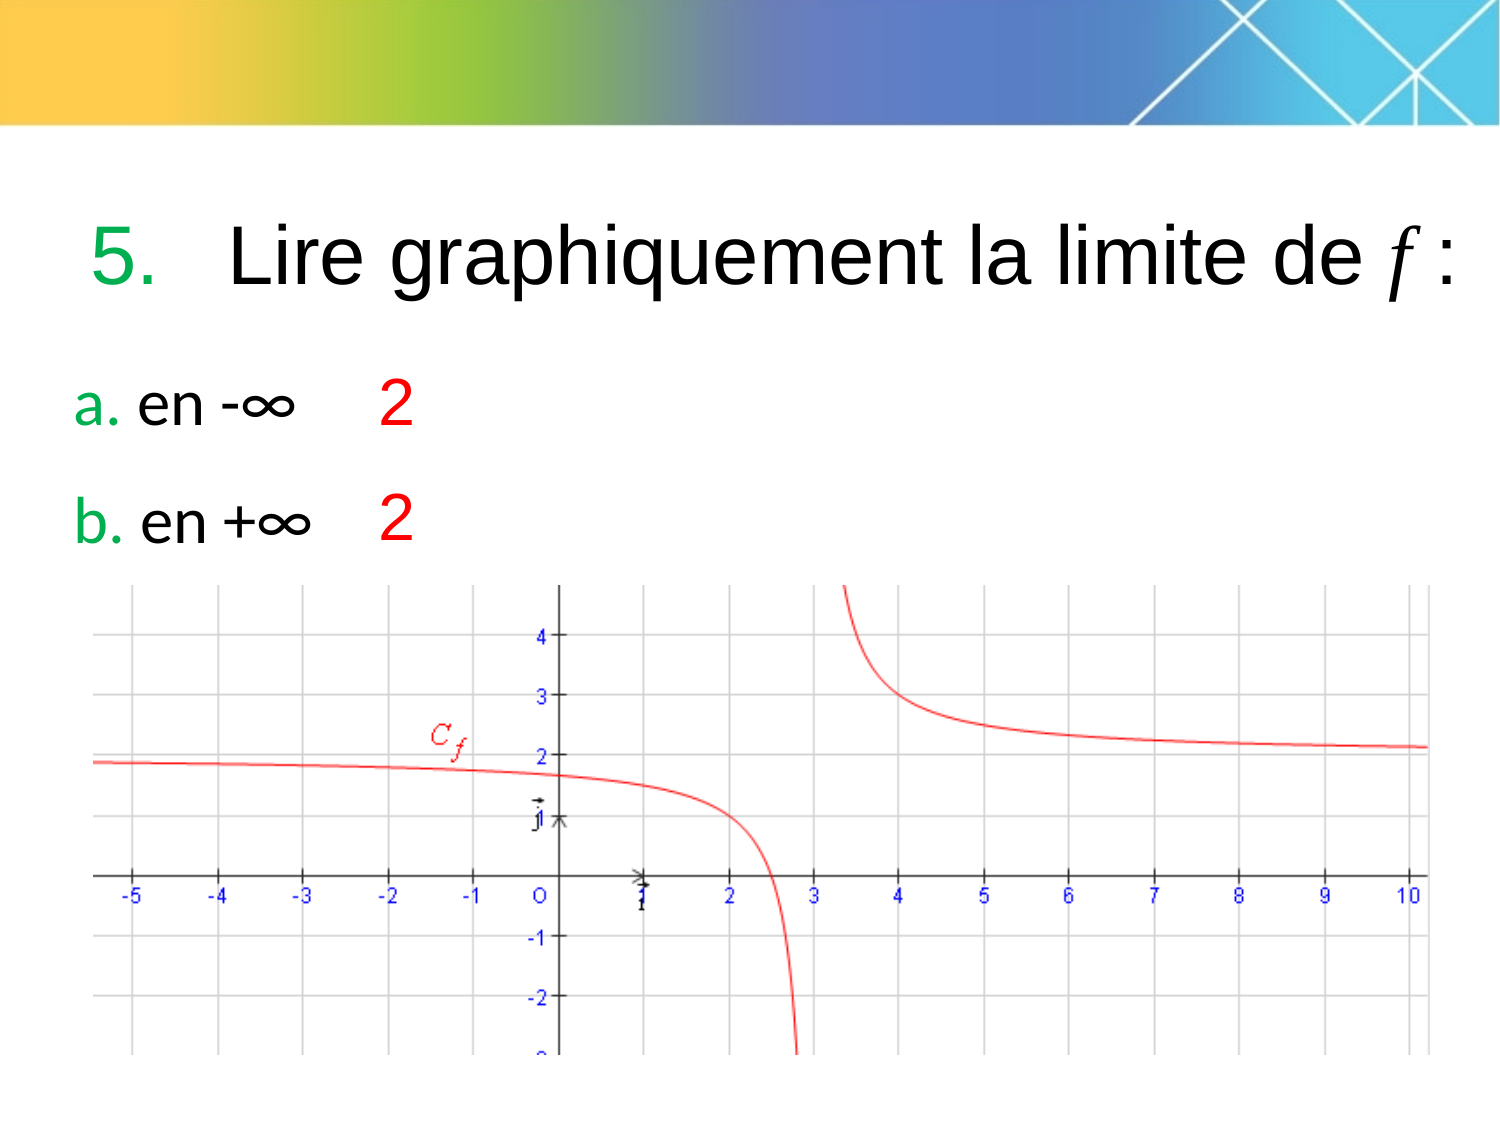

Lire graphiquement la limite de f :
a. en -∞
b. en +∞
2
2